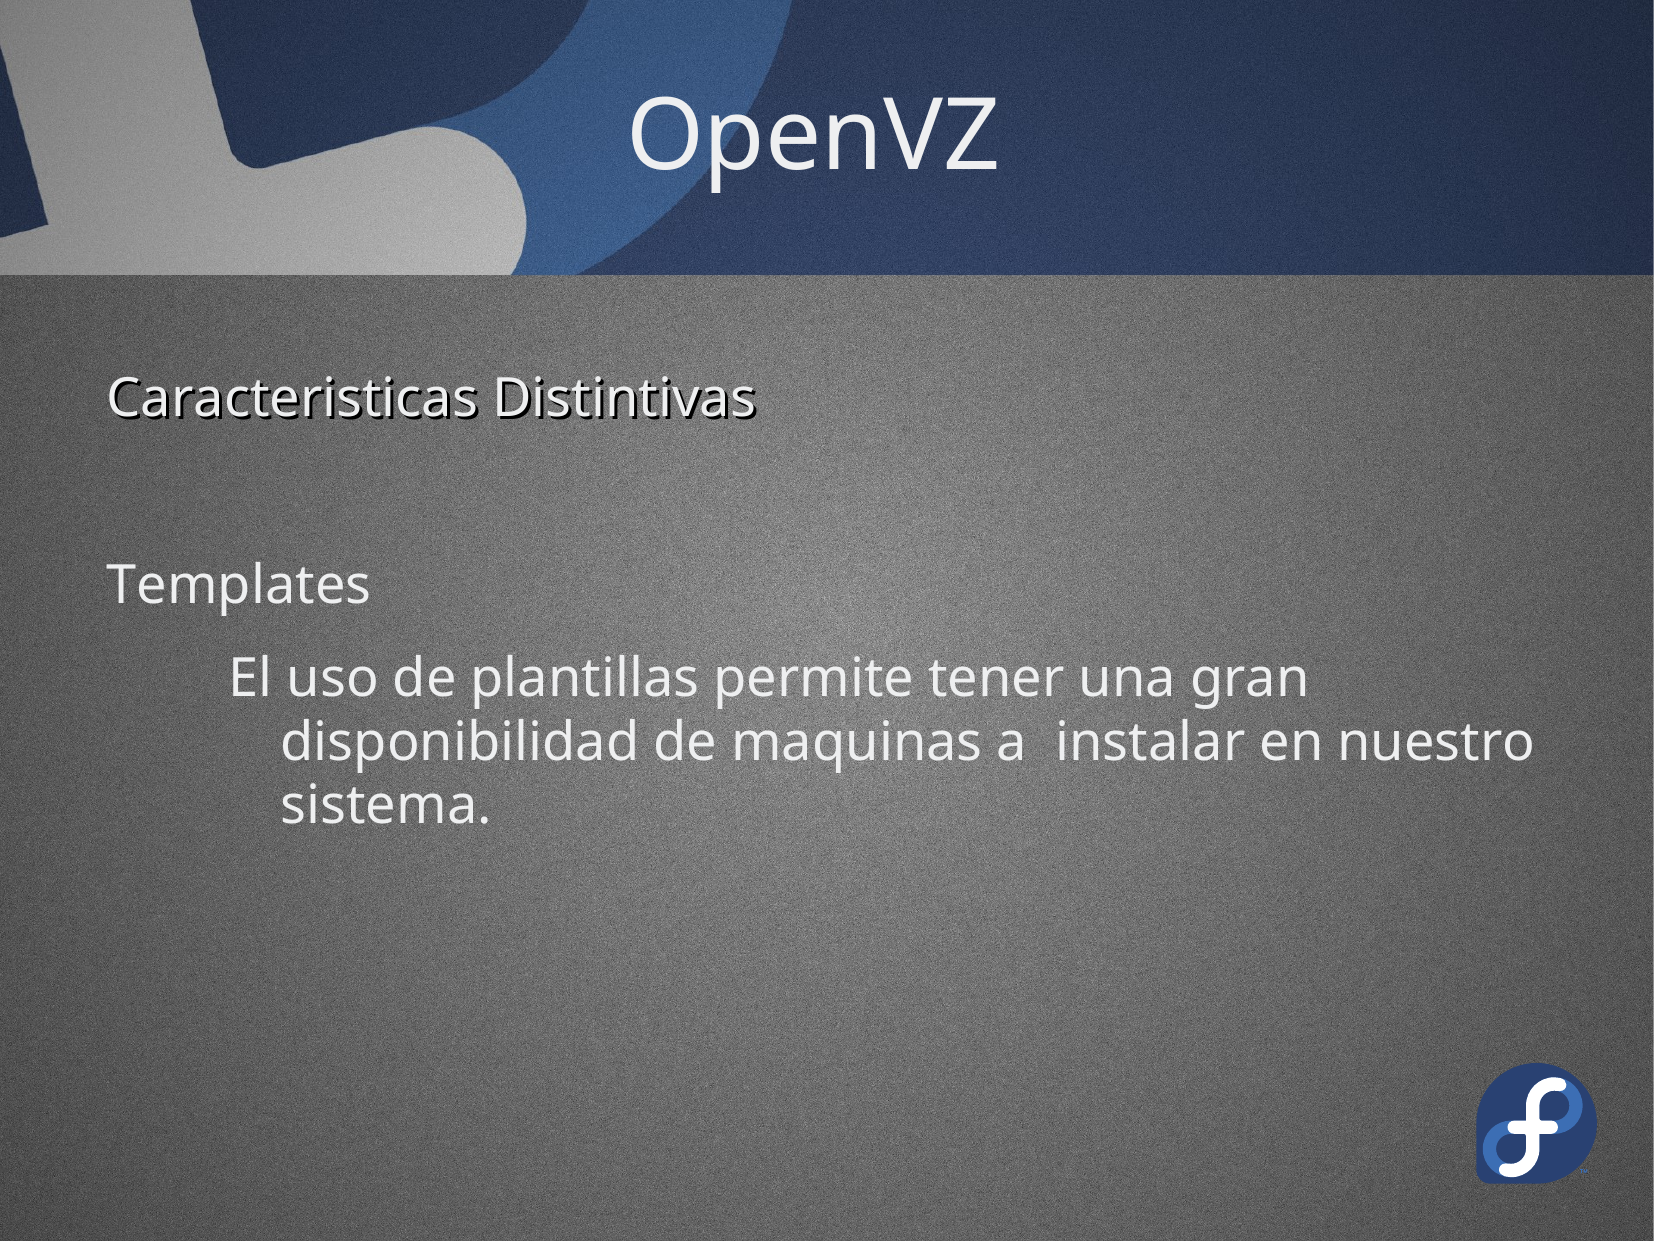

OpenVZ
Caracteristicas Distintivas
Templates
El uso de plantillas permite tener una gran disponibilidad de maquinas a instalar en nuestro sistema.